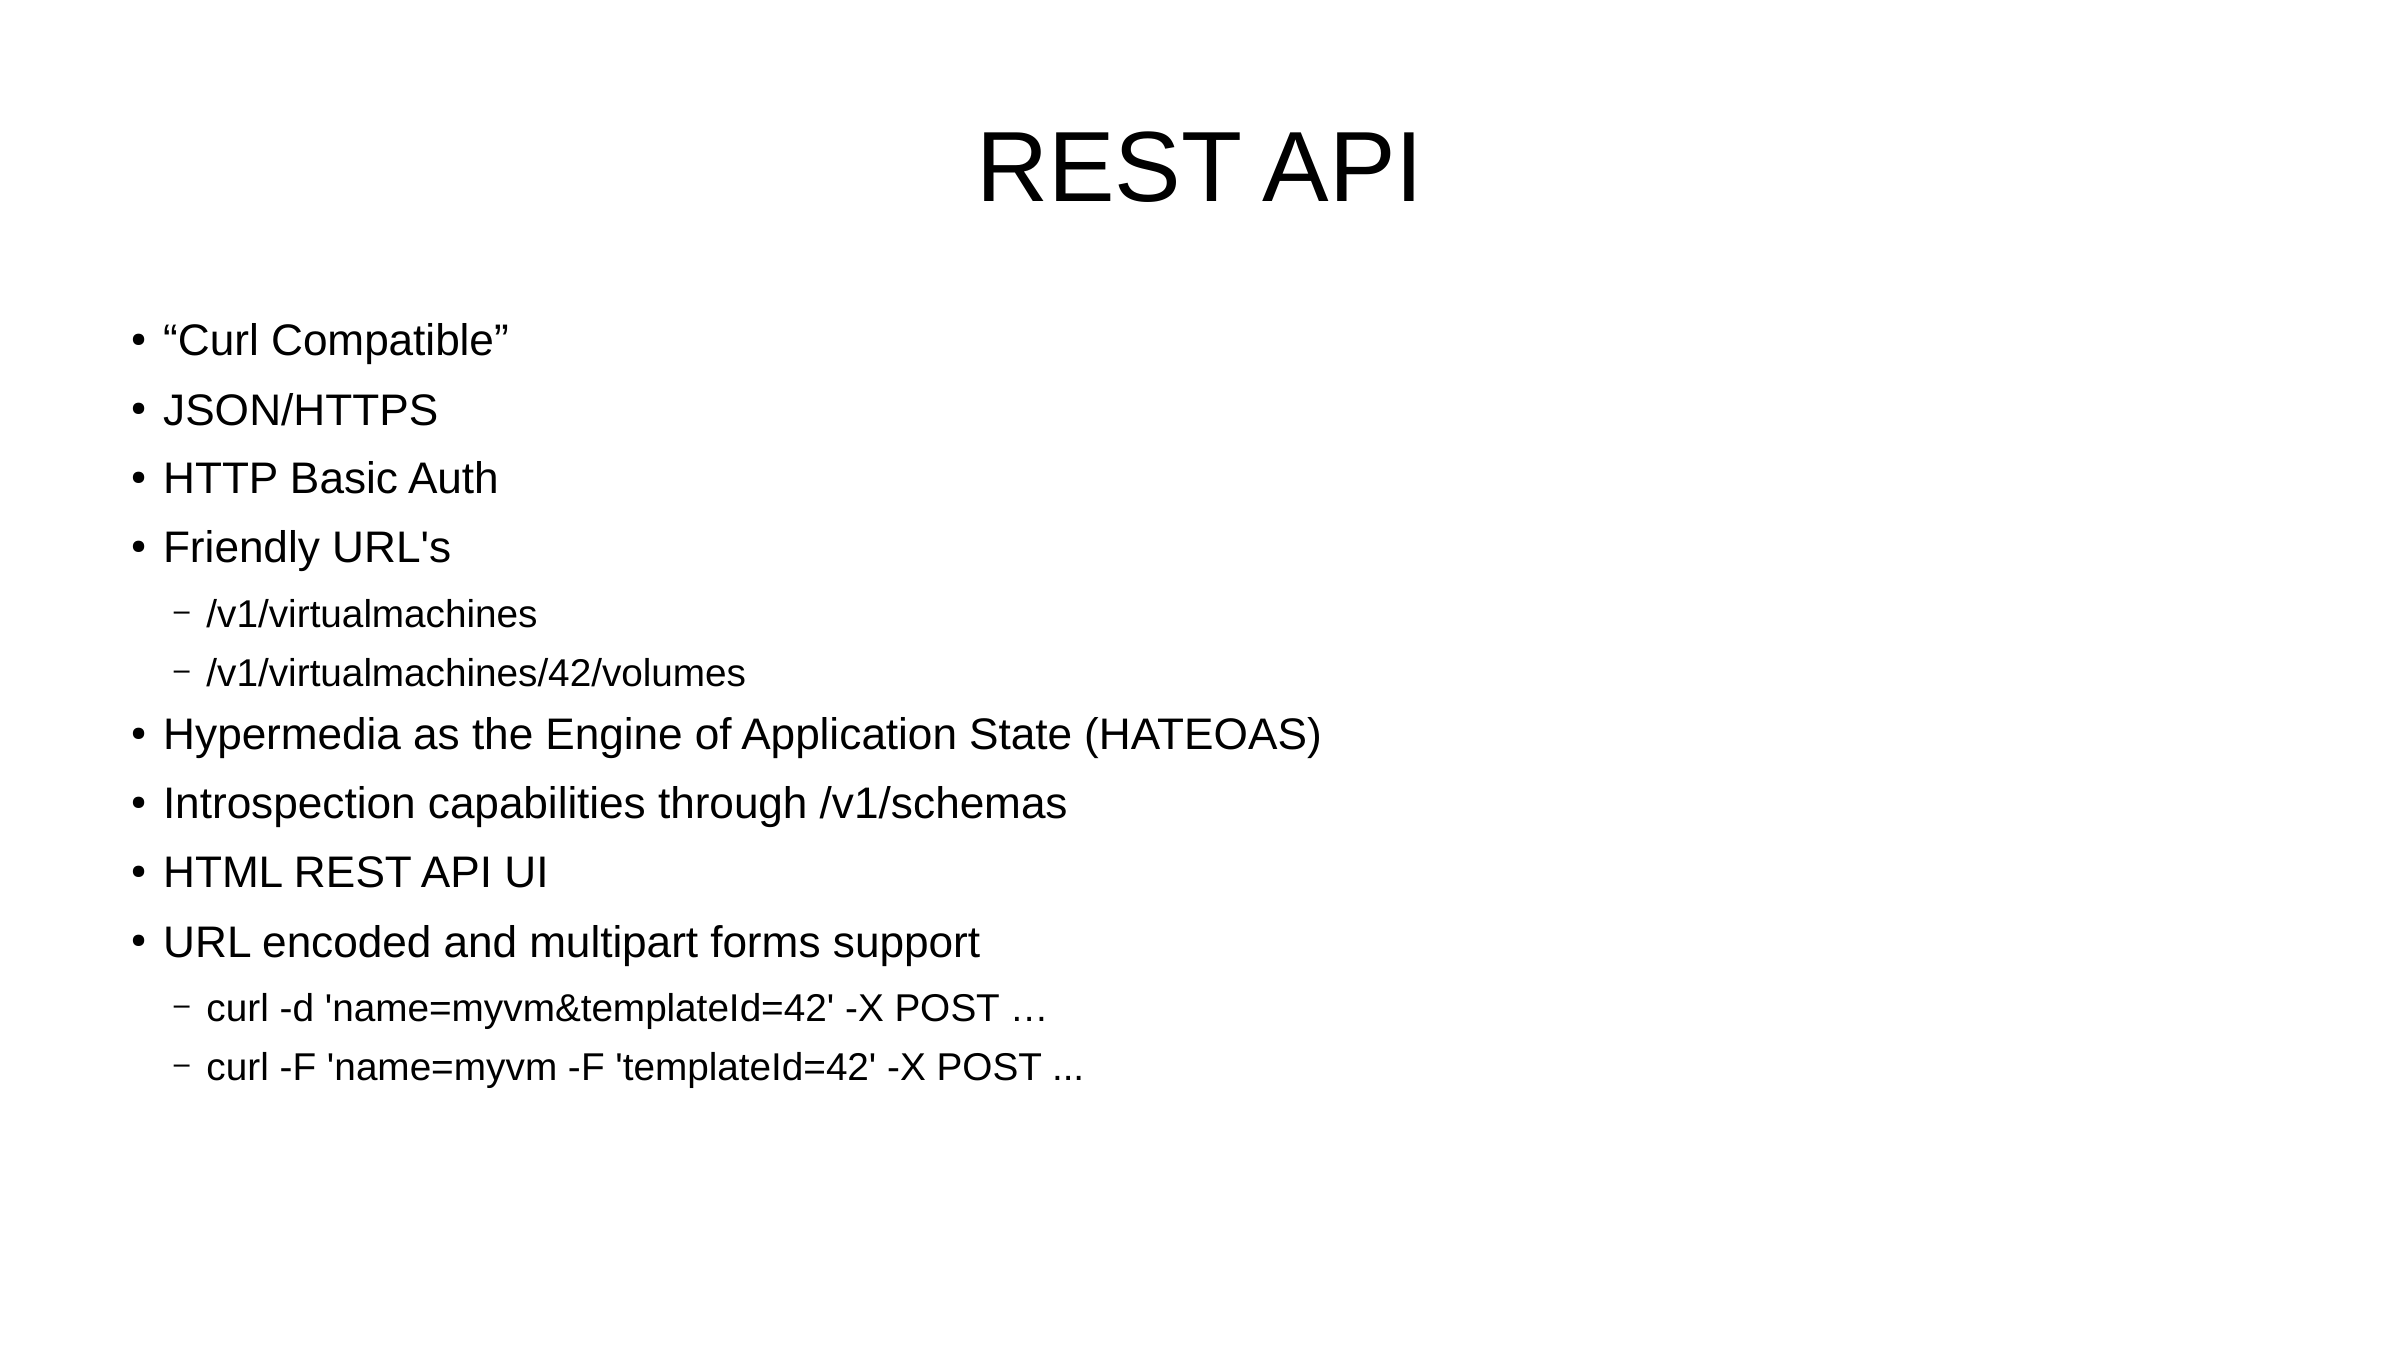

# REST API
“Curl Compatible”
JSON/HTTPS
HTTP Basic Auth
Friendly URL's
/v1/virtualmachines
/v1/virtualmachines/42/volumes
Hypermedia as the Engine of Application State (HATEOAS)
Introspection capabilities through /v1/schemas
HTML REST API UI
URL encoded and multipart forms support
curl -d 'name=myvm&templateId=42' -X POST …
curl -F 'name=myvm -F 'templateId=42' -X POST ...